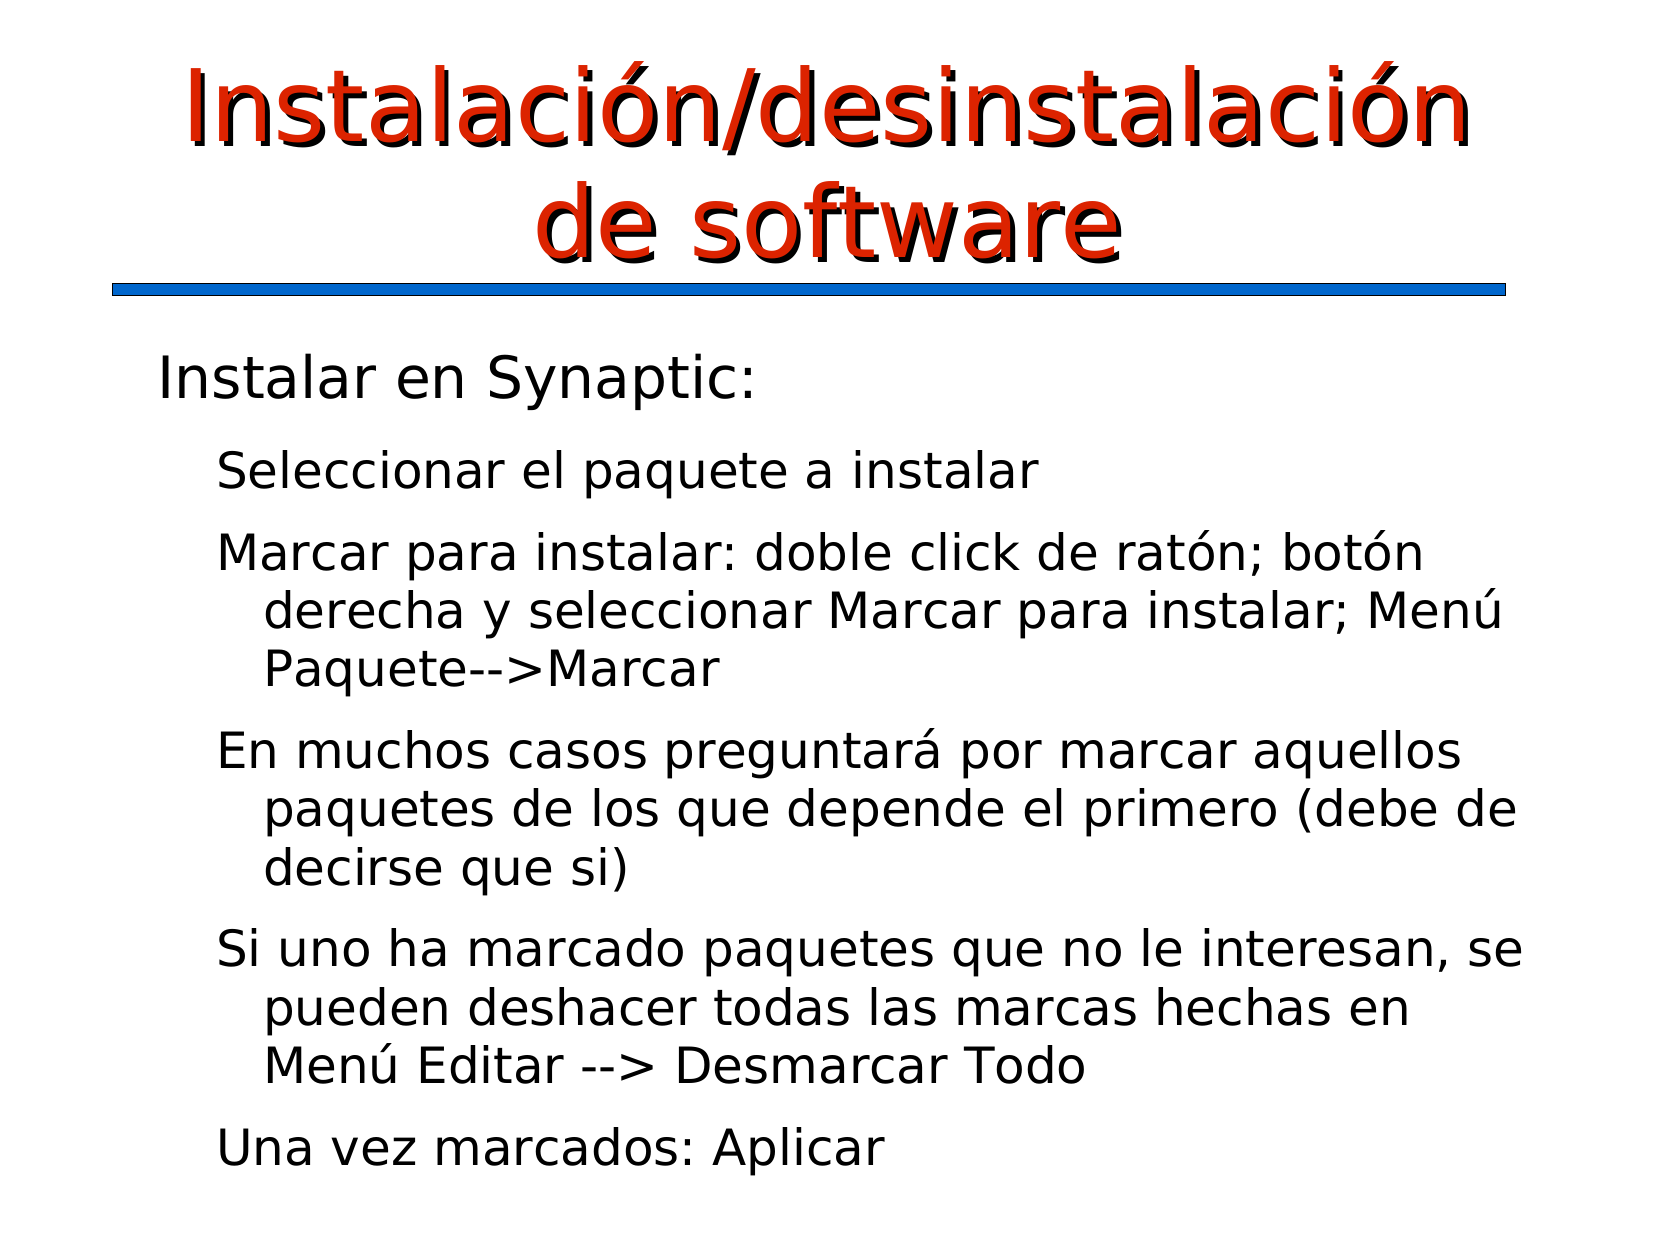

# Instalación/desinstalación de software
 Instalar en Synaptic:
Seleccionar el paquete a instalar
Marcar para instalar: doble click de ratón; botón derecha y seleccionar Marcar para instalar; Menú Paquete-->Marcar
En muchos casos preguntará por marcar aquellos paquetes de los que depende el primero (debe de decirse que si)
Si uno ha marcado paquetes que no le interesan, se pueden deshacer todas las marcas hechas en Menú Editar --> Desmarcar Todo
Una vez marcados: Aplicar